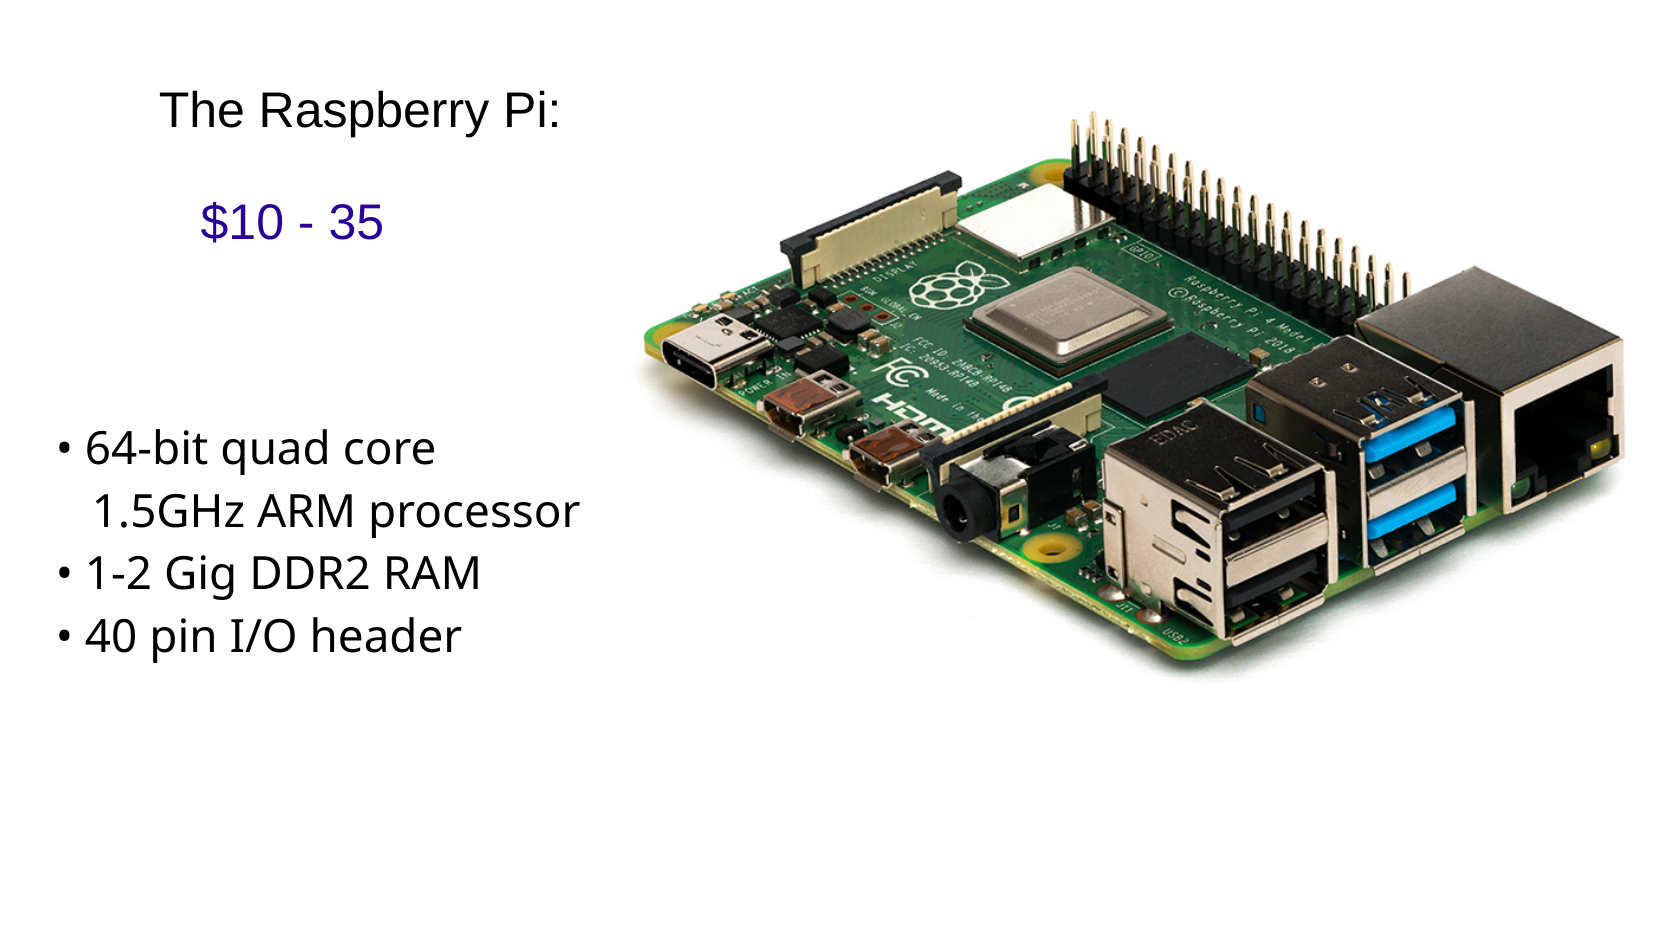

# The Raspberry Pi: $10 - 35
• 64-bit quad core
 1.5GHz ARM processor
• 1-2 Gig DDR2 RAM
• 40 pin I/O header